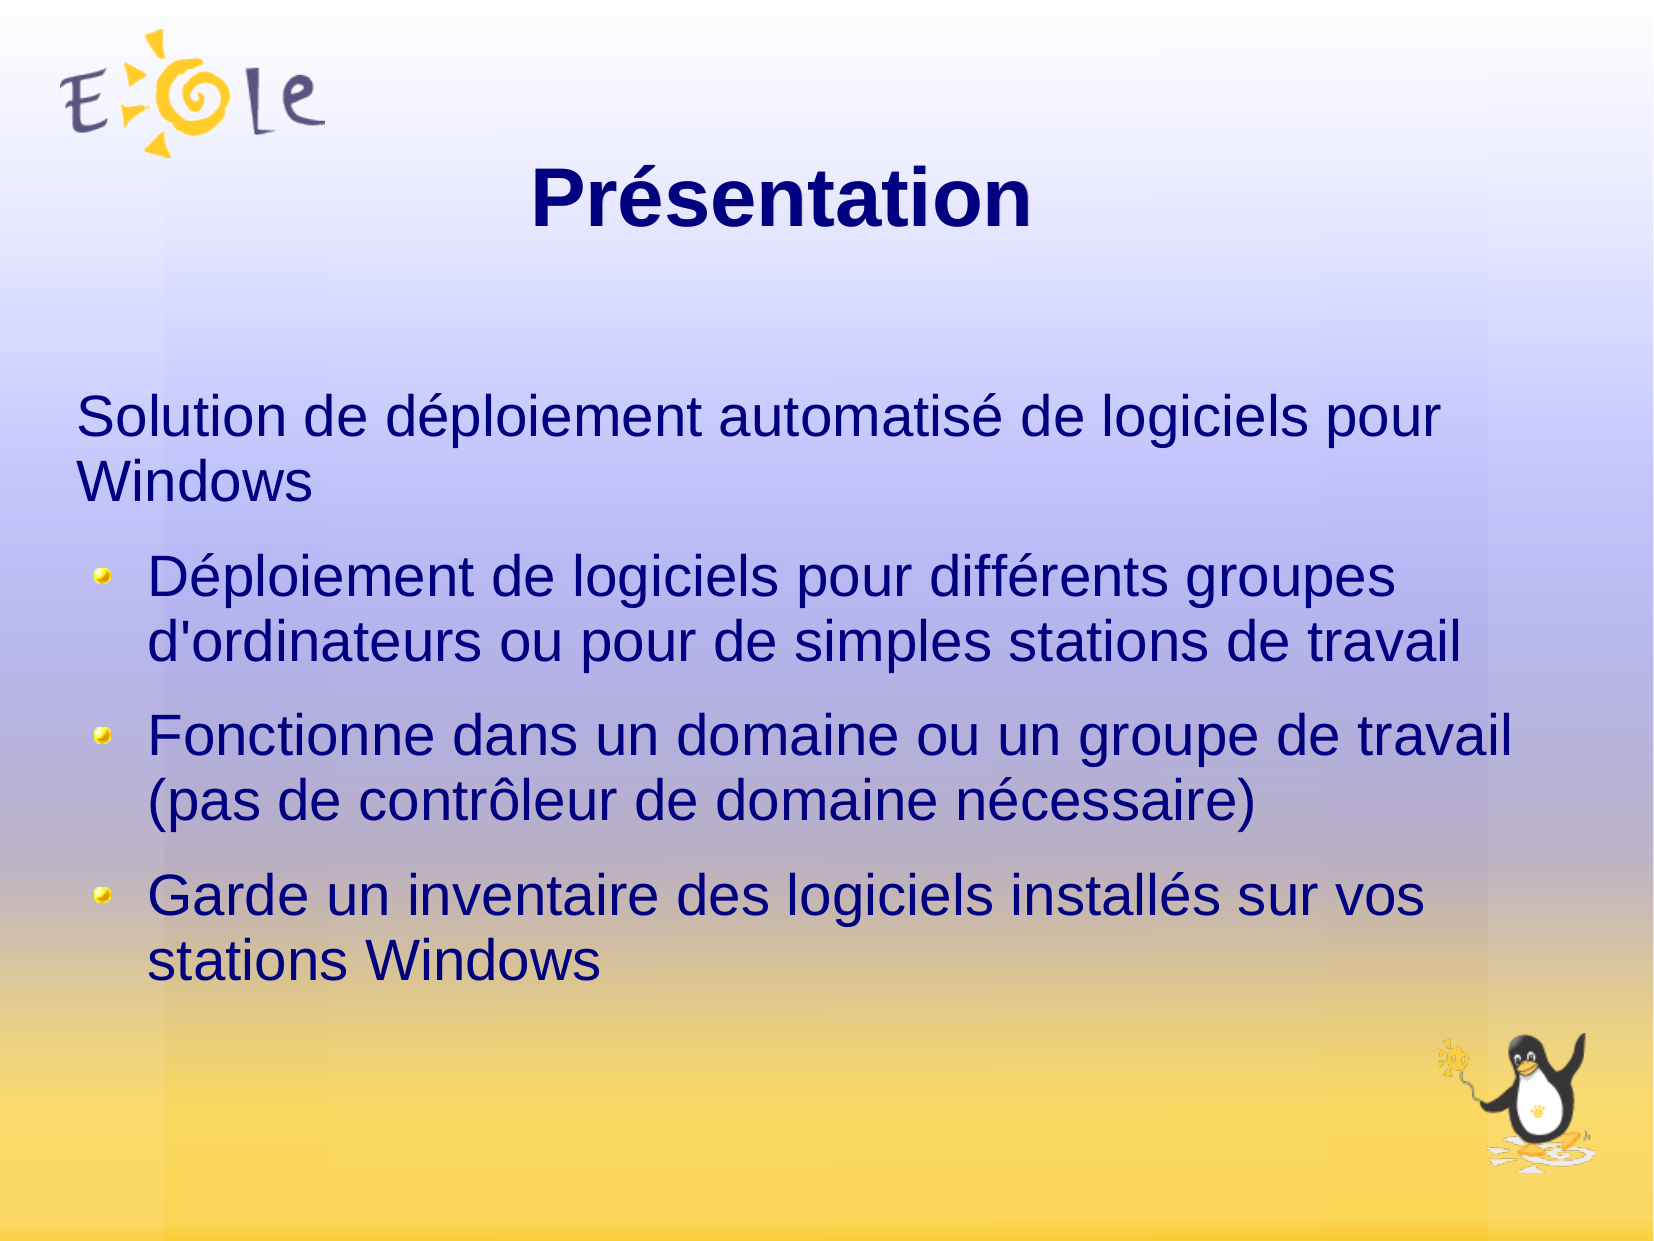

Présentation
# Solution de déploiement automatisé de logiciels pour Windows
Déploiement de logiciels pour différents groupes d'ordinateurs ou pour de simples stations de travail
Fonctionne dans un domaine ou un groupe de travail (pas de contrôleur de domaine nécessaire)
Garde un inventaire des logiciels installés sur vos stations Windows